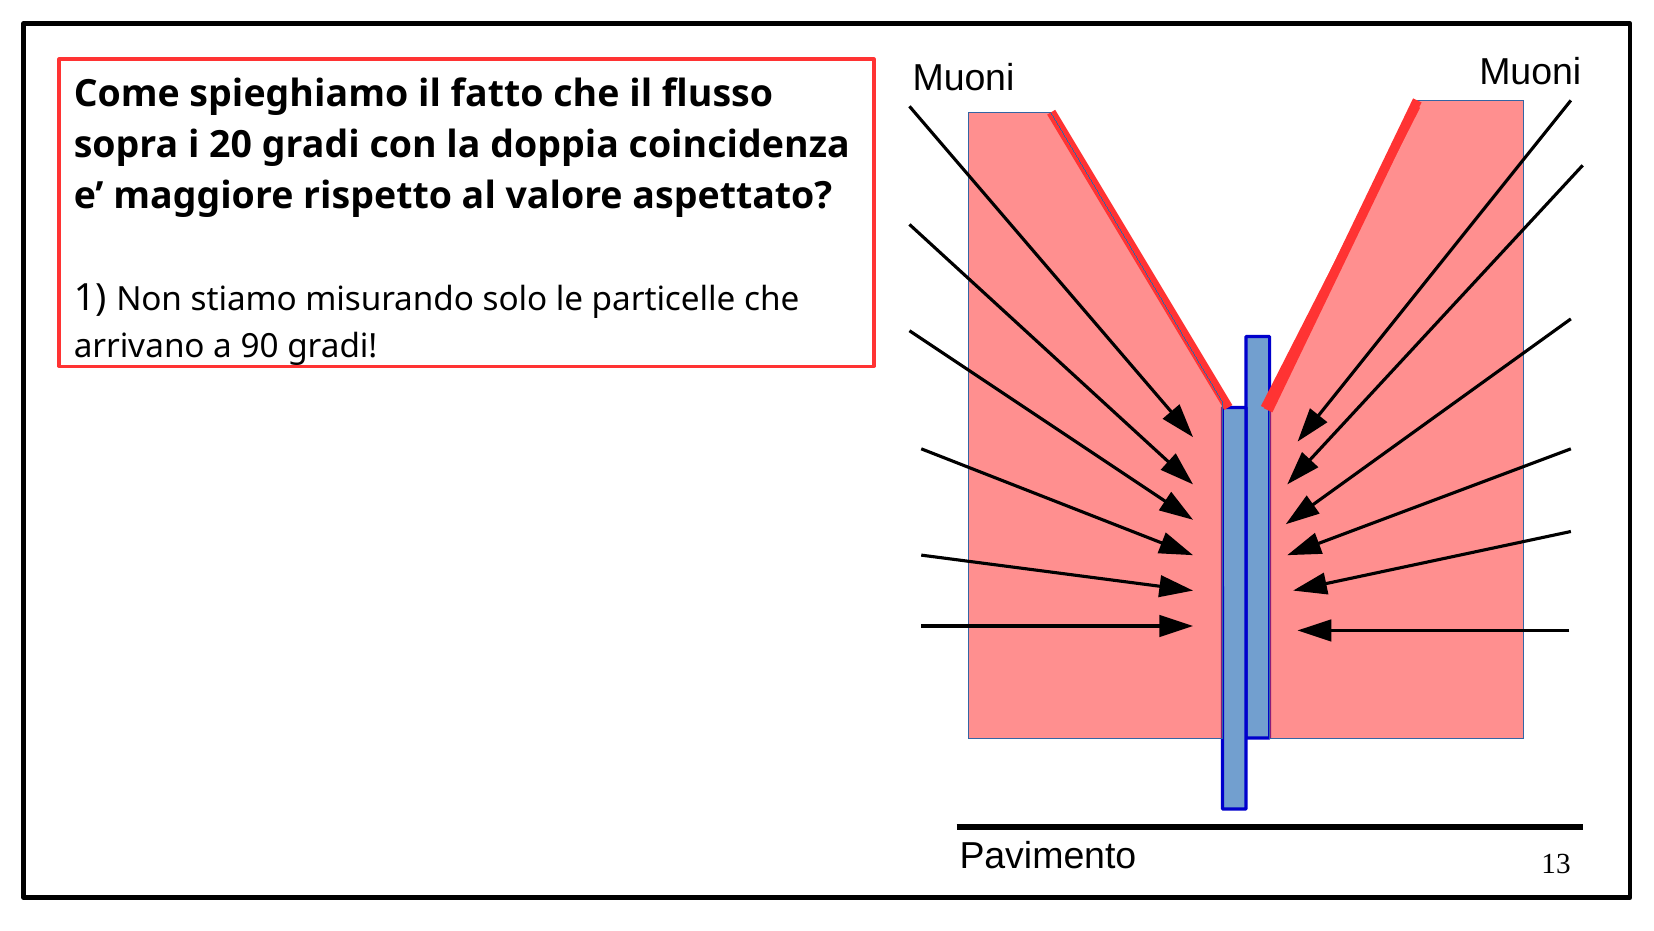

Muoni
Muoni
Come spieghiamo il fatto che il flusso sopra i 20 gradi con la doppia coincidenza e’ maggiore rispetto al valore aspettato?
1) Non stiamo misurando solo le particelle che arrivano a 90 gradi!
Pavimento
13